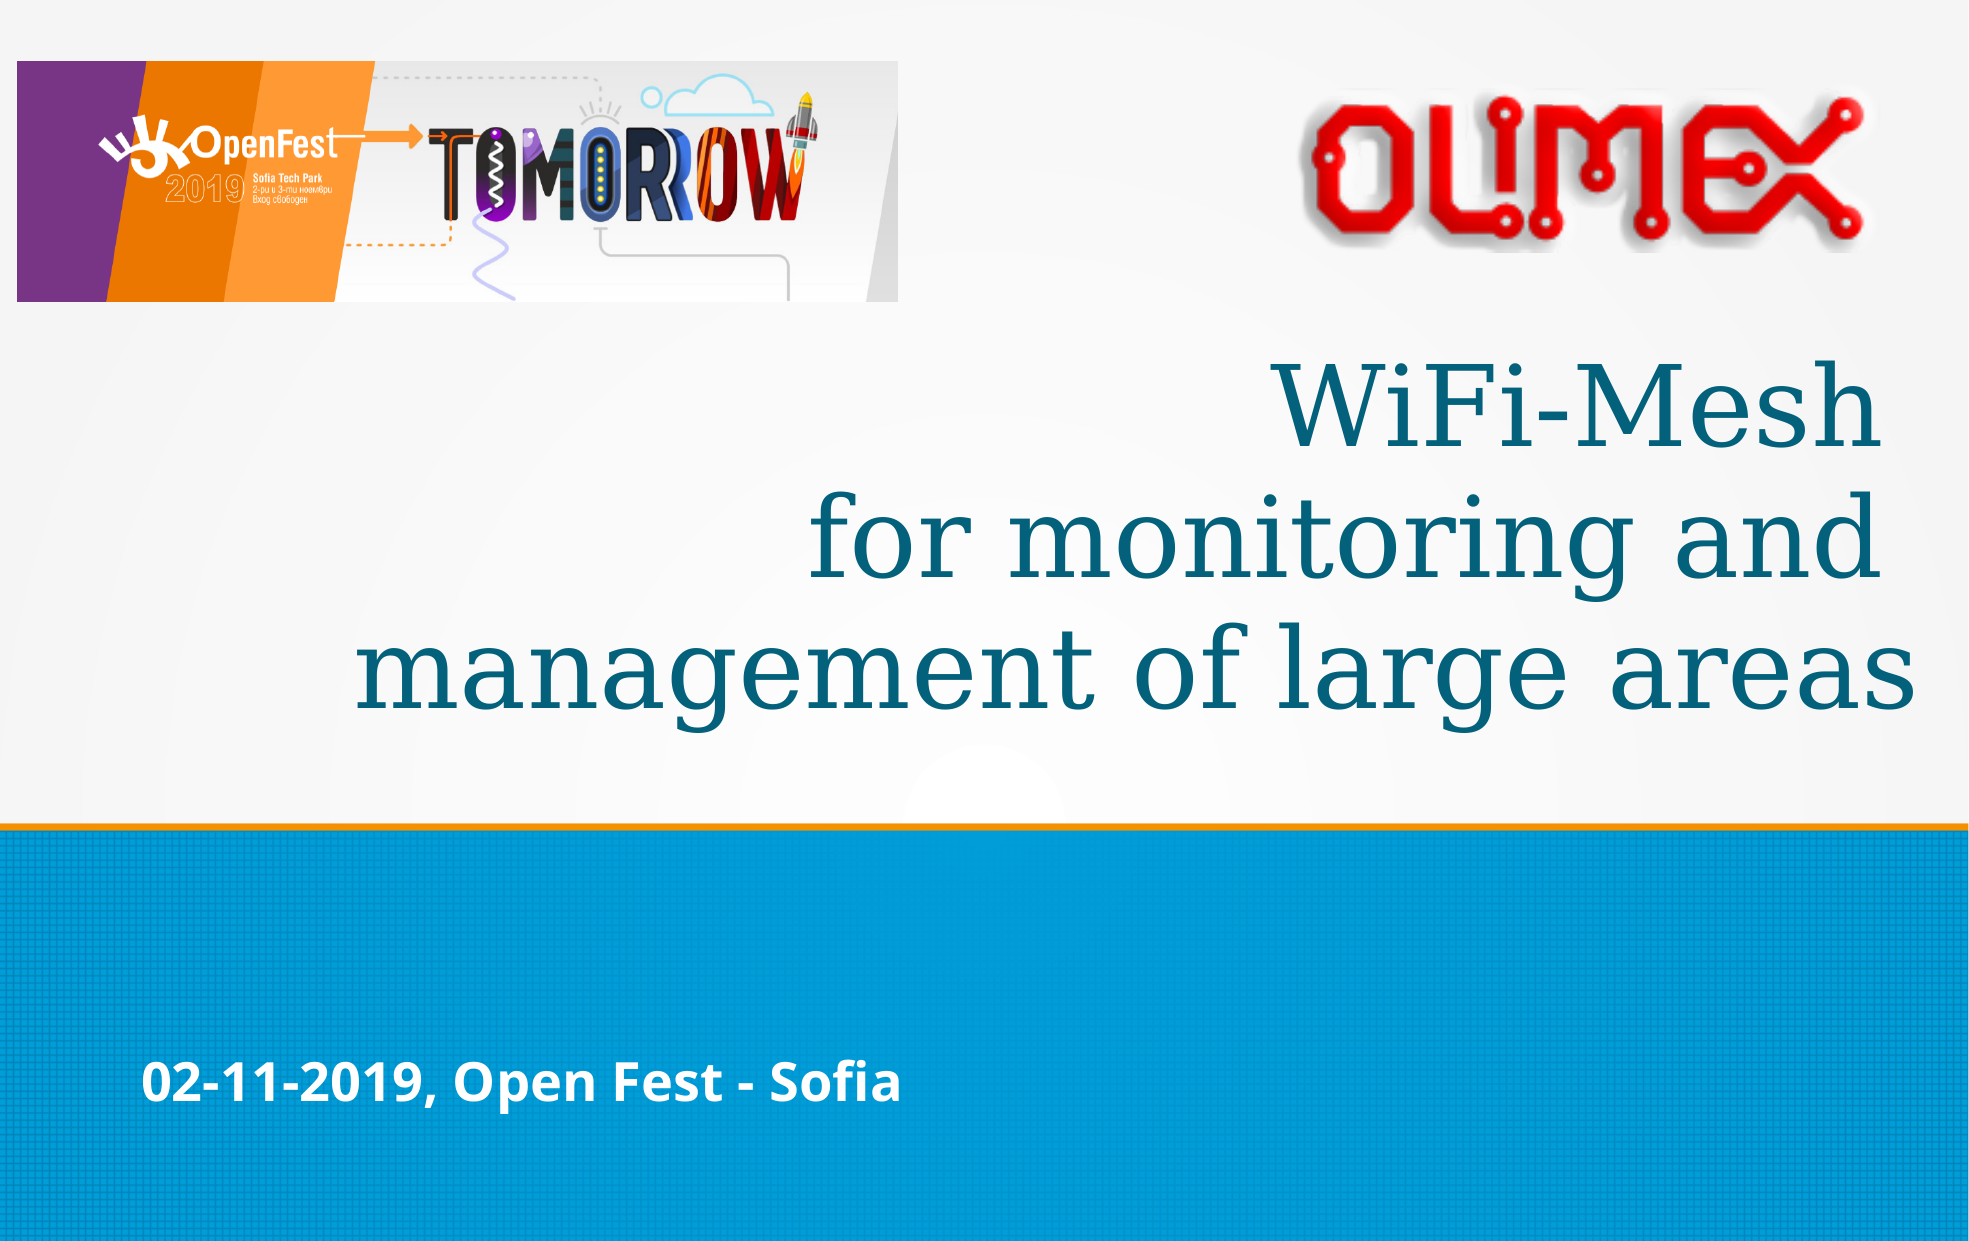

# WiFi-Mesh for monitoring and management of large areas
02-11-2019, Open Fest - Sofia